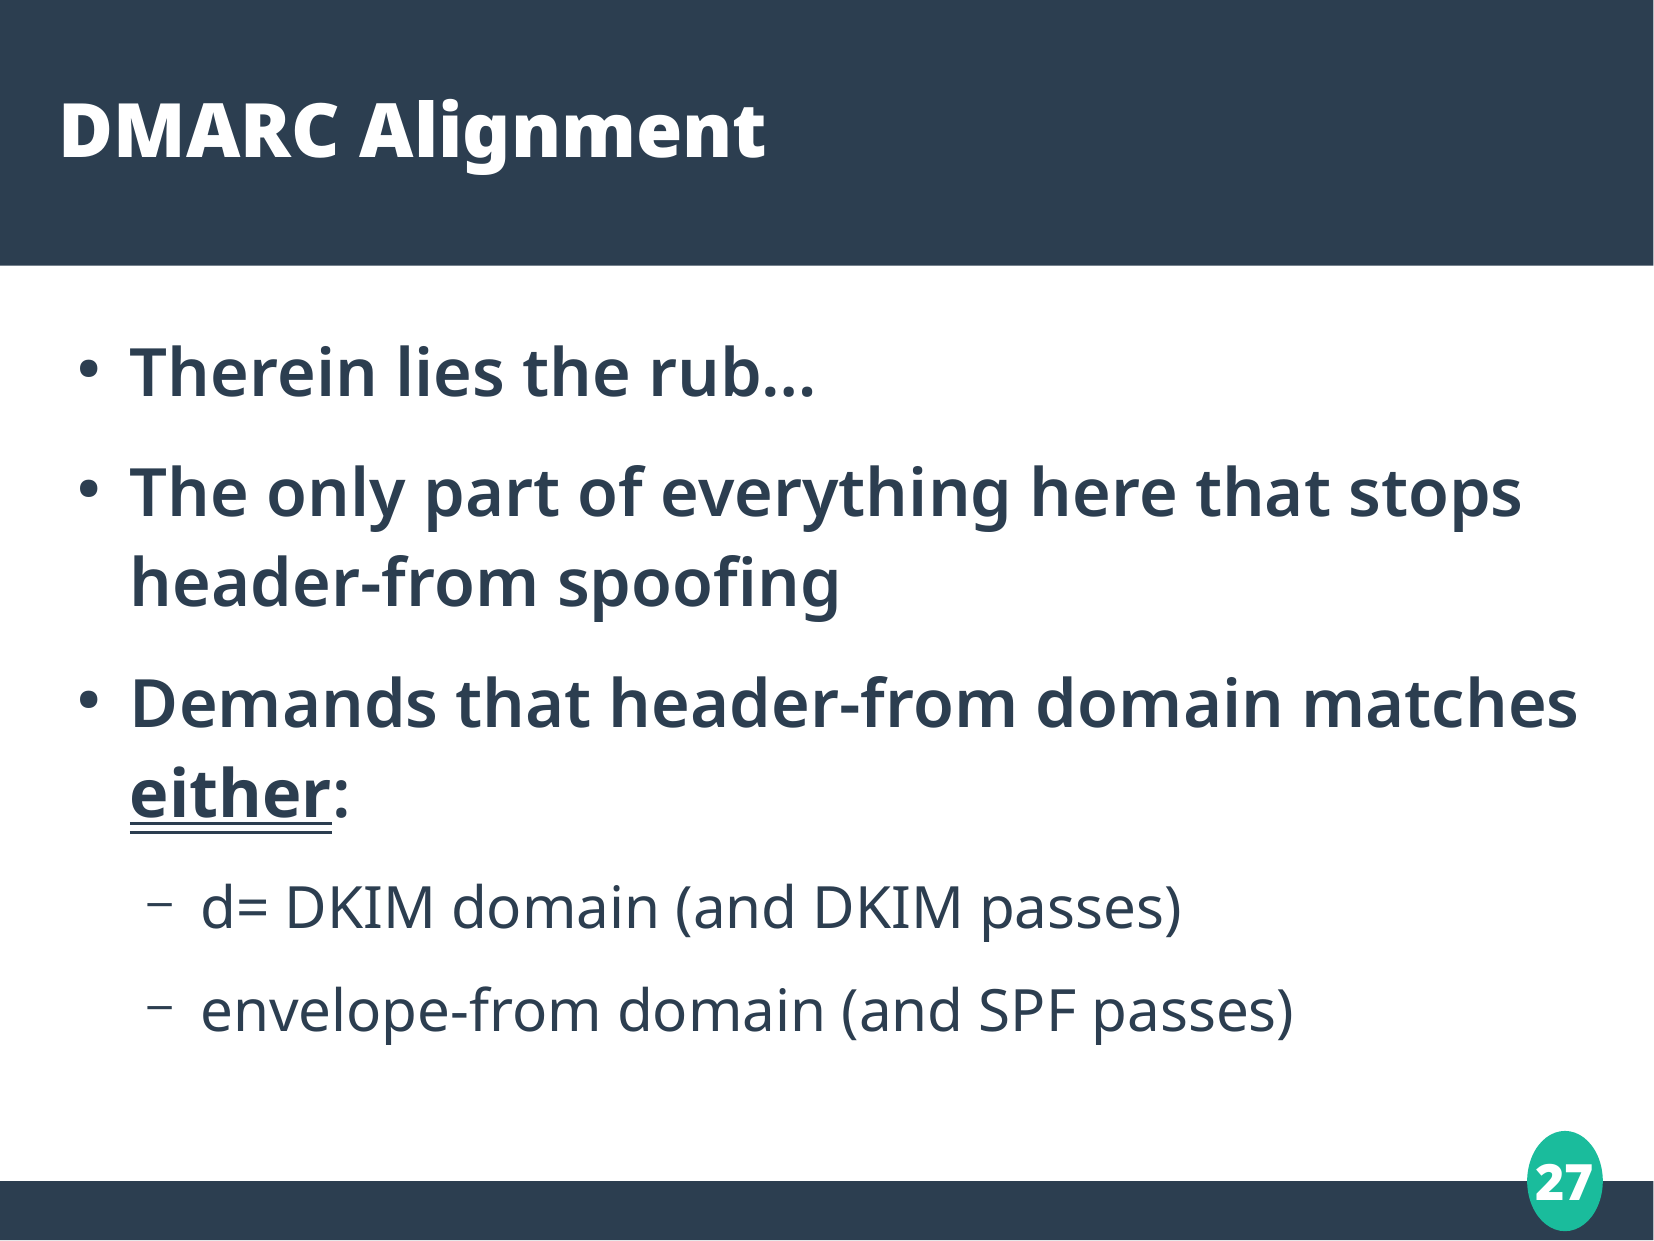

# DMARC Alignment
Therein lies the rub…
The only part of everything here that stops header-from spoofing
Demands that header-from domain matches either:
d= DKIM domain (and DKIM passes)
envelope-from domain (and SPF passes)